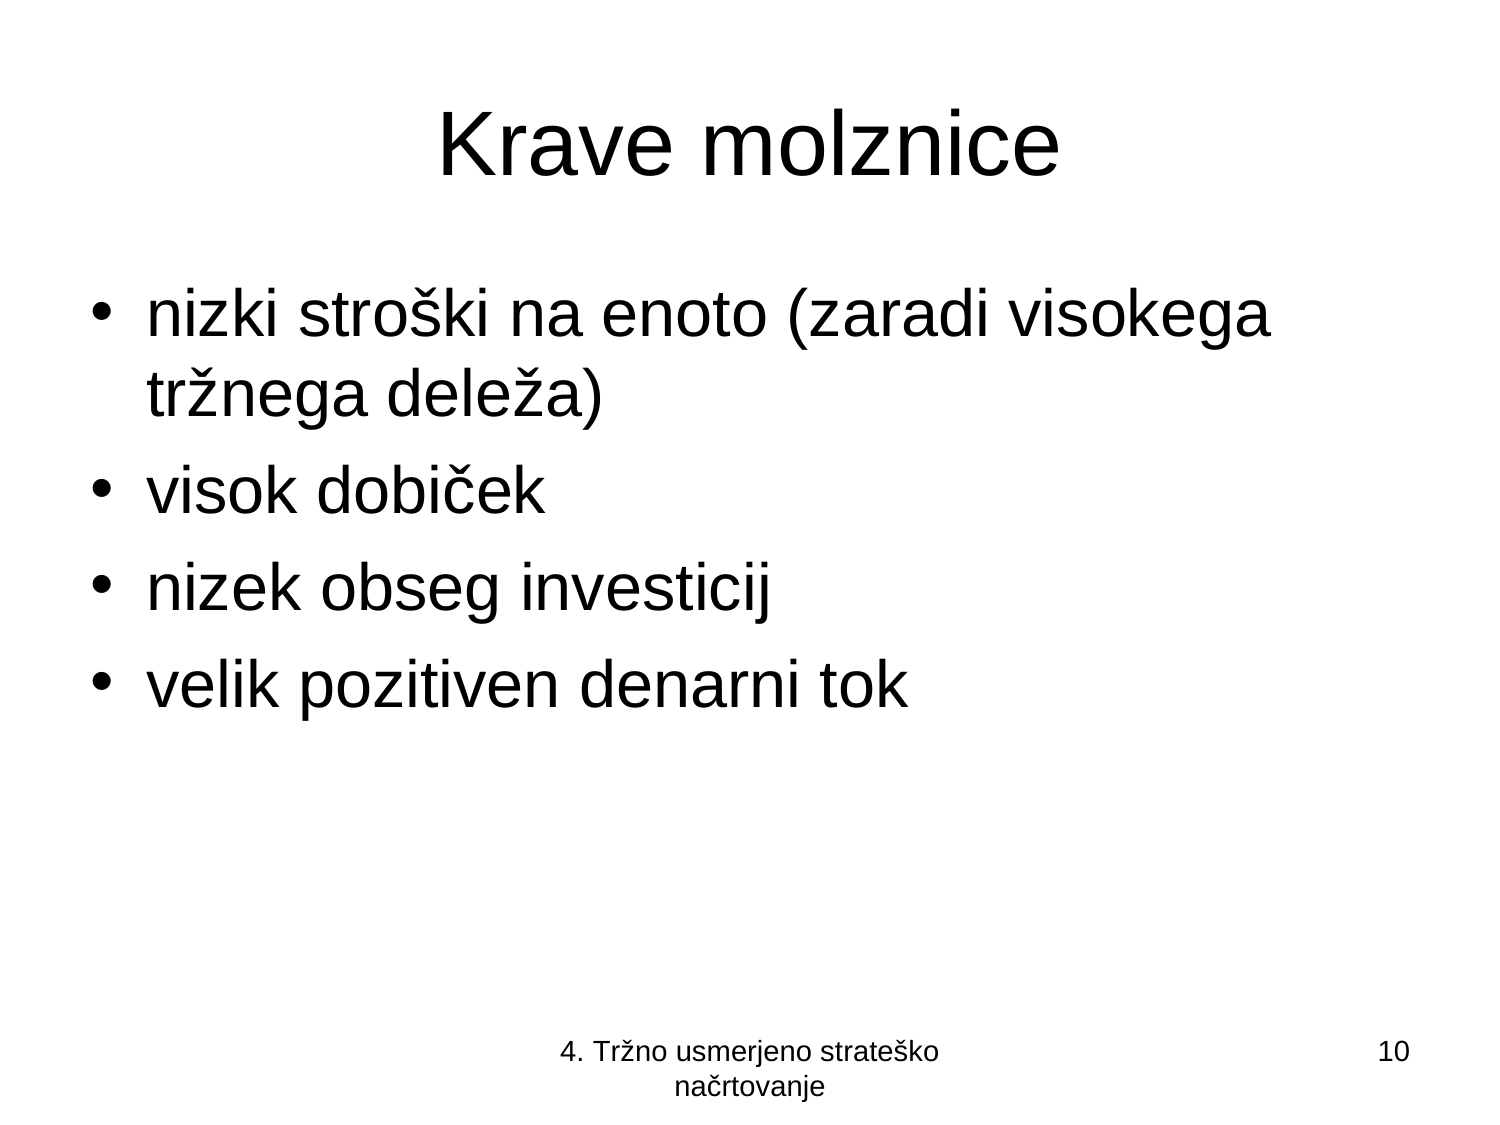

# Krave molznice
nizki stroški na enoto (zaradi visokega tržnega deleža)
visok dobiček
nizek obseg investicij
velik pozitiven denarni tok
4. Tržno usmerjeno strateško načrtovanje